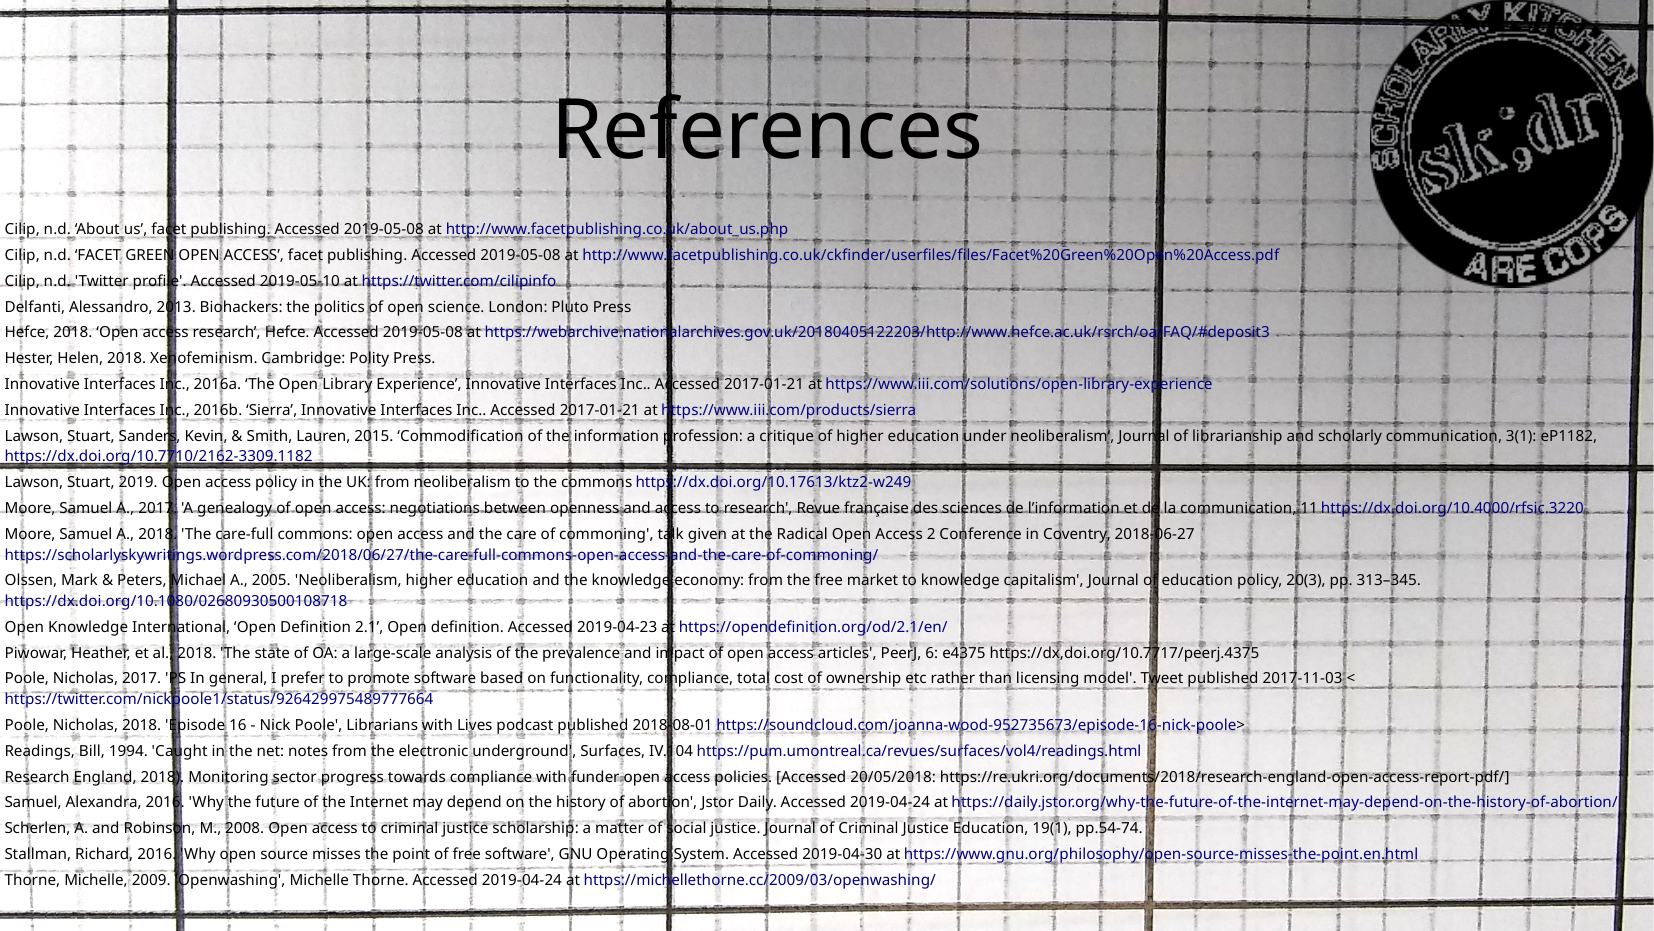

# References
Cilip, n.d. ‘About us’, facet publishing. Accessed 2019-05-08 at http://www.facetpublishing.co.uk/about_us.php
Cilip, n.d. ‘FACET GREEN OPEN ACCESS’, facet publishing. Accessed 2019-05-08 at http://www.facetpublishing.co.uk/ckfinder/userfiles/files/Facet%20Green%20Open%20Access.pdf
Cilip, n.d. 'Twitter profile'. Accessed 2019-05-10 at https://twitter.com/cilipinfo
Delfanti, Alessandro, 2013. Biohackers: the politics of open science. London: Pluto Press
Hefce, 2018. ‘Open access research’, Hefce. Accessed 2019-05-08 at https://webarchive.nationalarchives.gov.uk/20180405122203/http://www.hefce.ac.uk/rsrch/oa/FAQ/#deposit3
Hester, Helen, 2018. Xenofeminism. Cambridge: Polity Press.
Innovative Interfaces Inc., 2016a. ‘The Open Library Experience’, Innovative Interfaces Inc.. Accessed 2017-01-21 at https://www.iii.com/solutions/open-library-experience
Innovative Interfaces Inc., 2016b. ‘Sierra’, Innovative Interfaces Inc.. Accessed 2017-01-21 at https://www.iii.com/products/sierra
Lawson, Stuart, Sanders, Kevin, & Smith, Lauren, 2015. ‘Commodification of the information profession: a critique of higher education under neoliberalism’, Journal of librarianship and scholarly communication, 3(1): eP1182, https://dx.doi.org/10.7710/2162-3309.1182
Lawson, Stuart, 2019. Open access policy in the UK: from neoliberalism to the commons https://dx.doi.org/10.17613/ktz2-w249
Moore, Samuel A., 2017. 'A genealogy of open access: negotiations between openness and access to research', Revue française des sciences de l’information et de la communication, 11 https://dx.doi.org/10.4000/rfsic.3220
Moore, Samuel A., 2018. 'The care-full commons: open access and the care of commoning', talk given at the Radical Open Access 2 Conference in Coventry, 2018-06-27 https://scholarlyskywritings.wordpress.com/2018/06/27/the-care-full-commons-open-access-and-the-care-of-commoning/
Olssen, Mark & Peters, Michael A., 2005. 'Neoliberalism, higher education and the knowledge economy: from the free market to knowledge capitalism', Journal of education policy, 20(3), pp. 313–345. https://dx.doi.org/10.1080/02680930500108718
Open Knowledge International, ‘Open Definition 2.1’, Open definition. Accessed 2019-04-23 at https://opendefinition.org/od/2.1/en/
Piwowar, Heather, et al., 2018. 'The state of OA: a large-scale analysis of the prevalence and impact of open access articles', PeerJ, 6: e4375 https://dx,doi.org/10.7717/peerj.4375
Poole, Nicholas, 2017. 'PS In general, I prefer to promote software based on functionality, compliance, total cost of ownership etc rather than licensing model'. Tweet published 2017-11-03 <https://twitter.com/nickpoole1/status/926429975489777664
Poole, Nicholas, 2018. 'Episode 16 - Nick Poole', Librarians with Lives podcast published 2018-08-01 https://soundcloud.com/joanna-wood-952735673/episode-16-nick-poole>
Readings, Bill, 1994. 'Caught in the net: notes from the electronic underground', Surfaces, IV.104 https://pum.umontreal.ca/revues/surfaces/vol4/readings.html
Research England, 2018). Monitoring sector progress towards compliance with funder open access policies. [Accessed 20/05/2018: https://re.ukri.org/documents/2018/research-england-open-access-report-pdf/]
Samuel, Alexandra, 2016. 'Why the future of the Internet may depend on the history of abortion', Jstor Daily. Accessed 2019-04-24 at https://daily.jstor.org/why-the-future-of-the-internet-may-depend-on-the-history-of-abortion/
Scherlen, A. and Robinson, M., 2008. Open access to criminal justice scholarship: a matter of social justice. Journal of Criminal Justice Education, 19(1), pp.54-74.
Stallman, Richard, 2016. 'Why open source misses the point of free software', GNU Operating System. Accessed 2019-04-30 at https://www.gnu.org/philosophy/open-source-misses-the-point.en.html
Thorne, Michelle, 2009. 'Openwashing', Michelle Thorne. Accessed 2019-04-24 at https://michellethorne.cc/2009/03/openwashing/